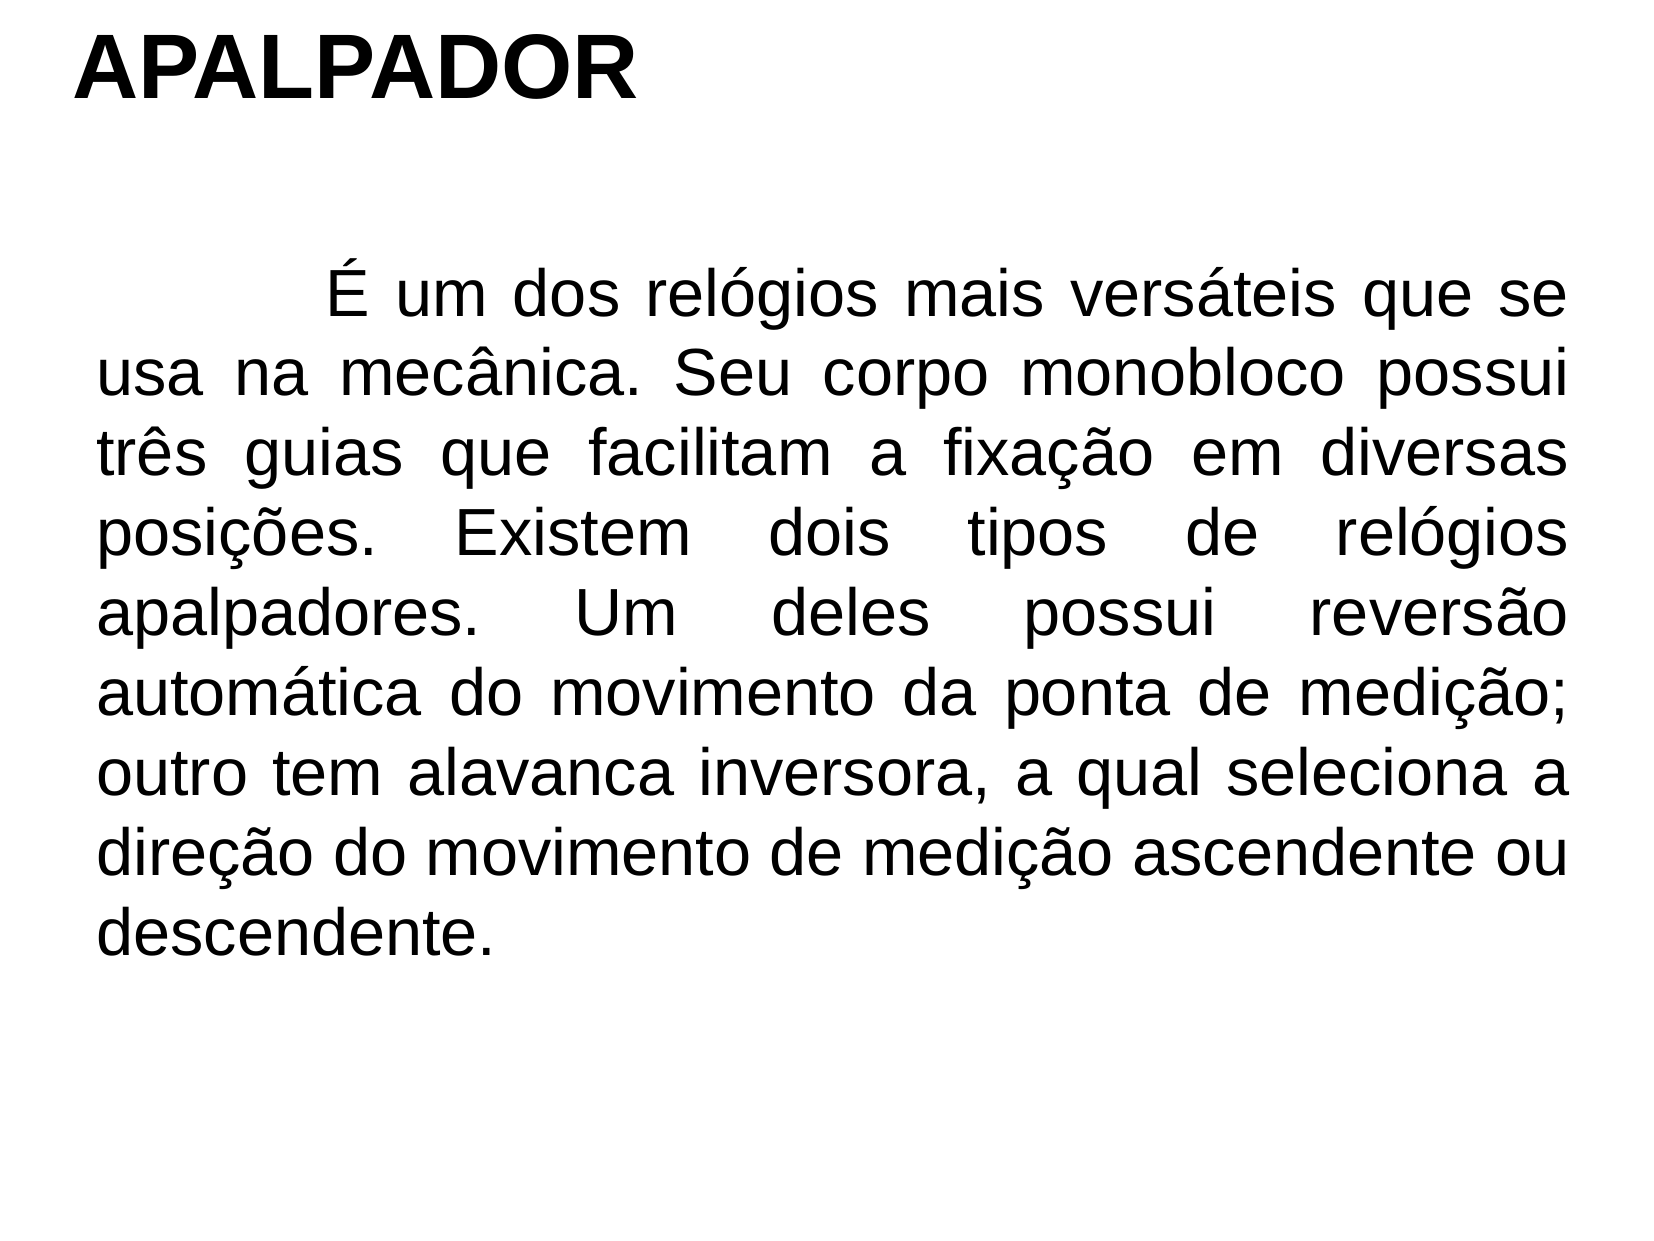

# APALPADOR
 É um dos relógios mais versáteis que se usa na mecânica. Seu corpo monobloco possui três guias que facilitam a fixação em diversas posições. Existem dois tipos de relógios apalpadores. Um deles possui reversão automática do movimento da ponta de medição; outro tem alavanca inversora, a qual seleciona a direção do movimento de medição ascendente ou descendente.